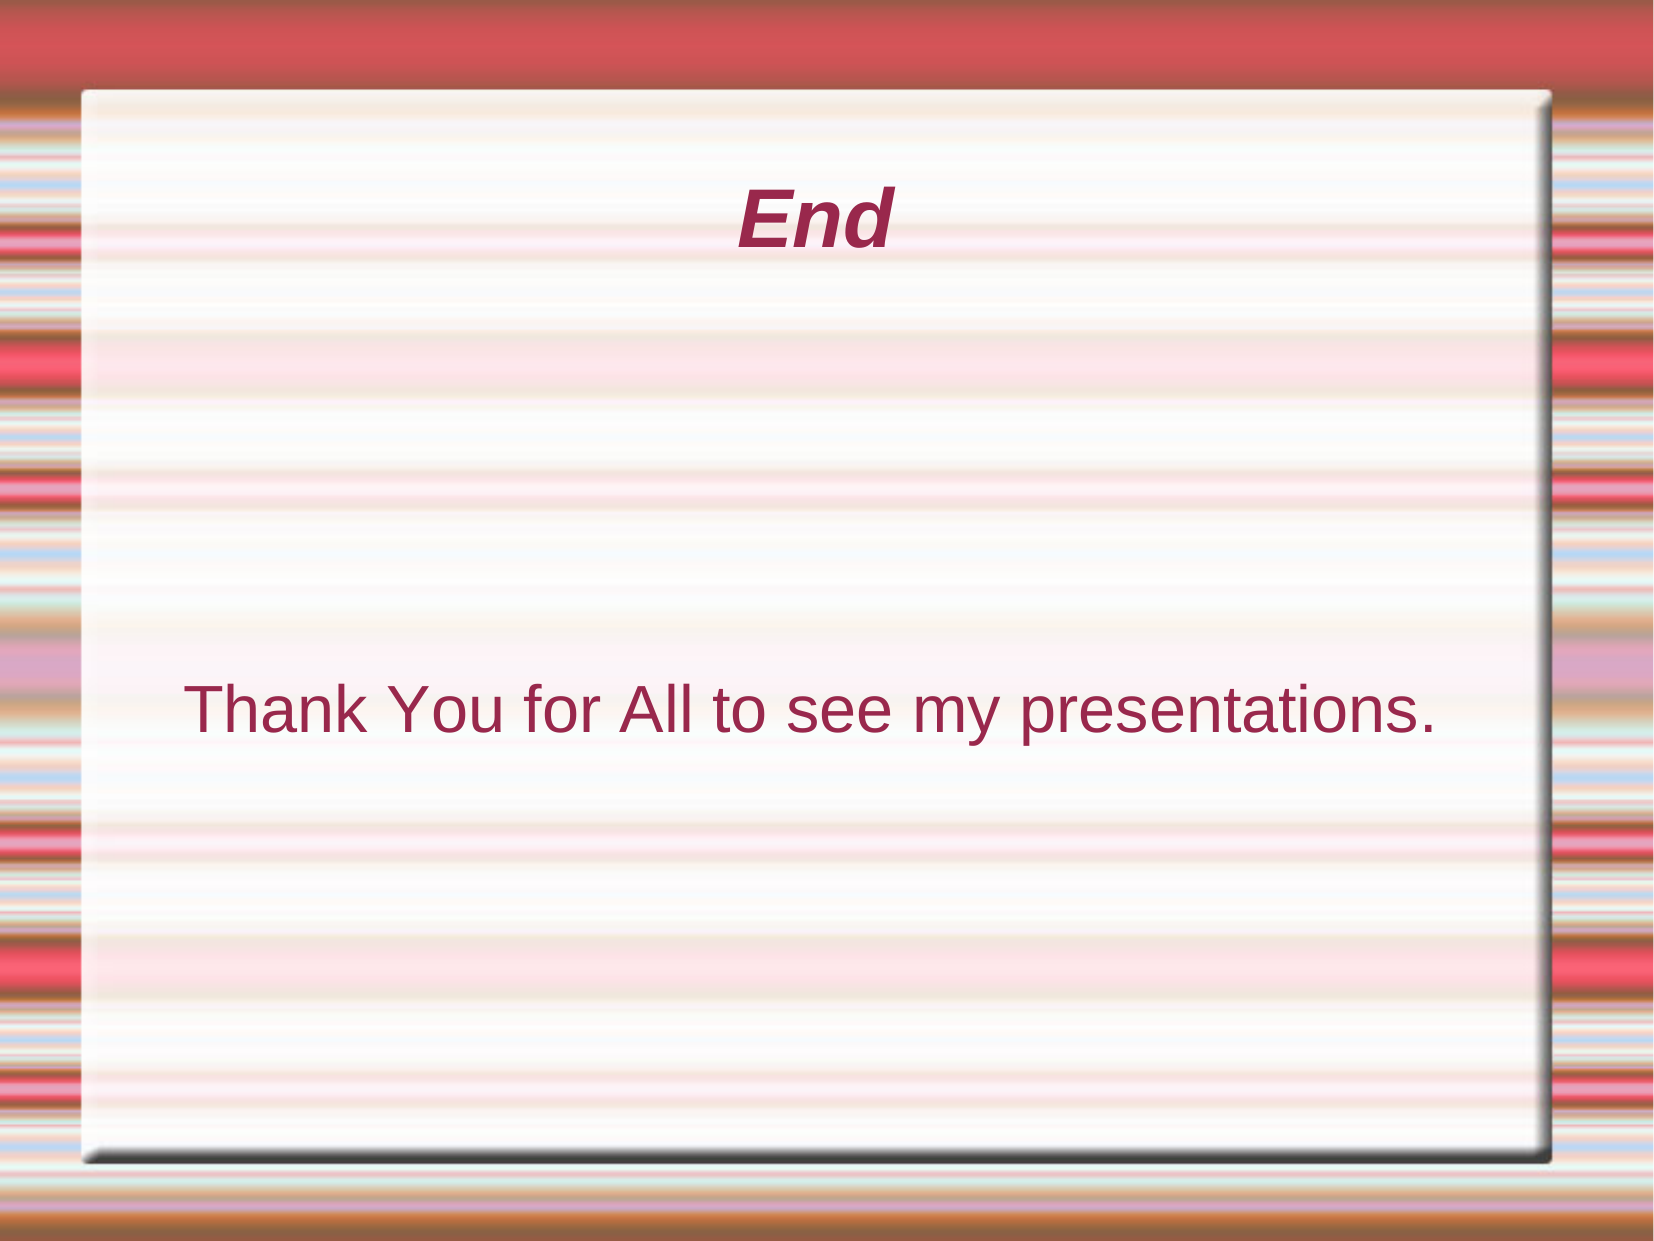

# End
Thank You for All to see my presentations.